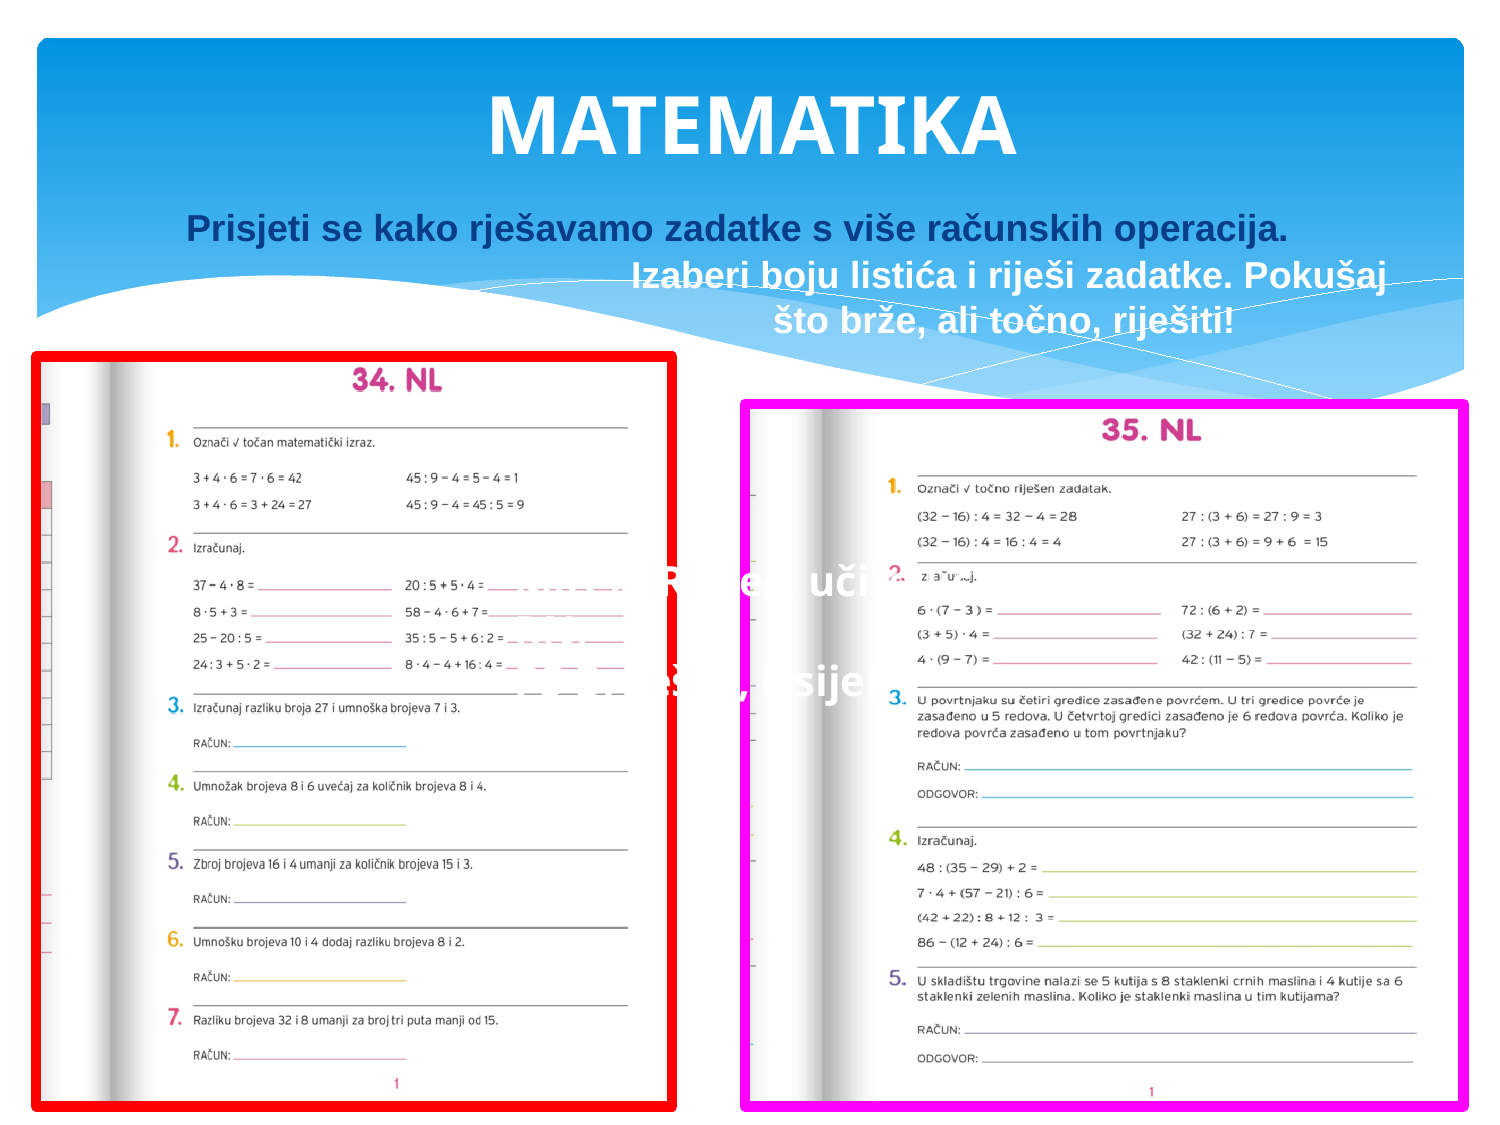

MATEMATIKA
Prisjeti se kako rješavamo zadatke s više računskih operacija.
Izaberi boju listića i riješi zadatke. Pokušaj što brže, ali točno, riješiti!
Mirela Rudec, učiteljica RN,
PŠ Briješće, Osijek